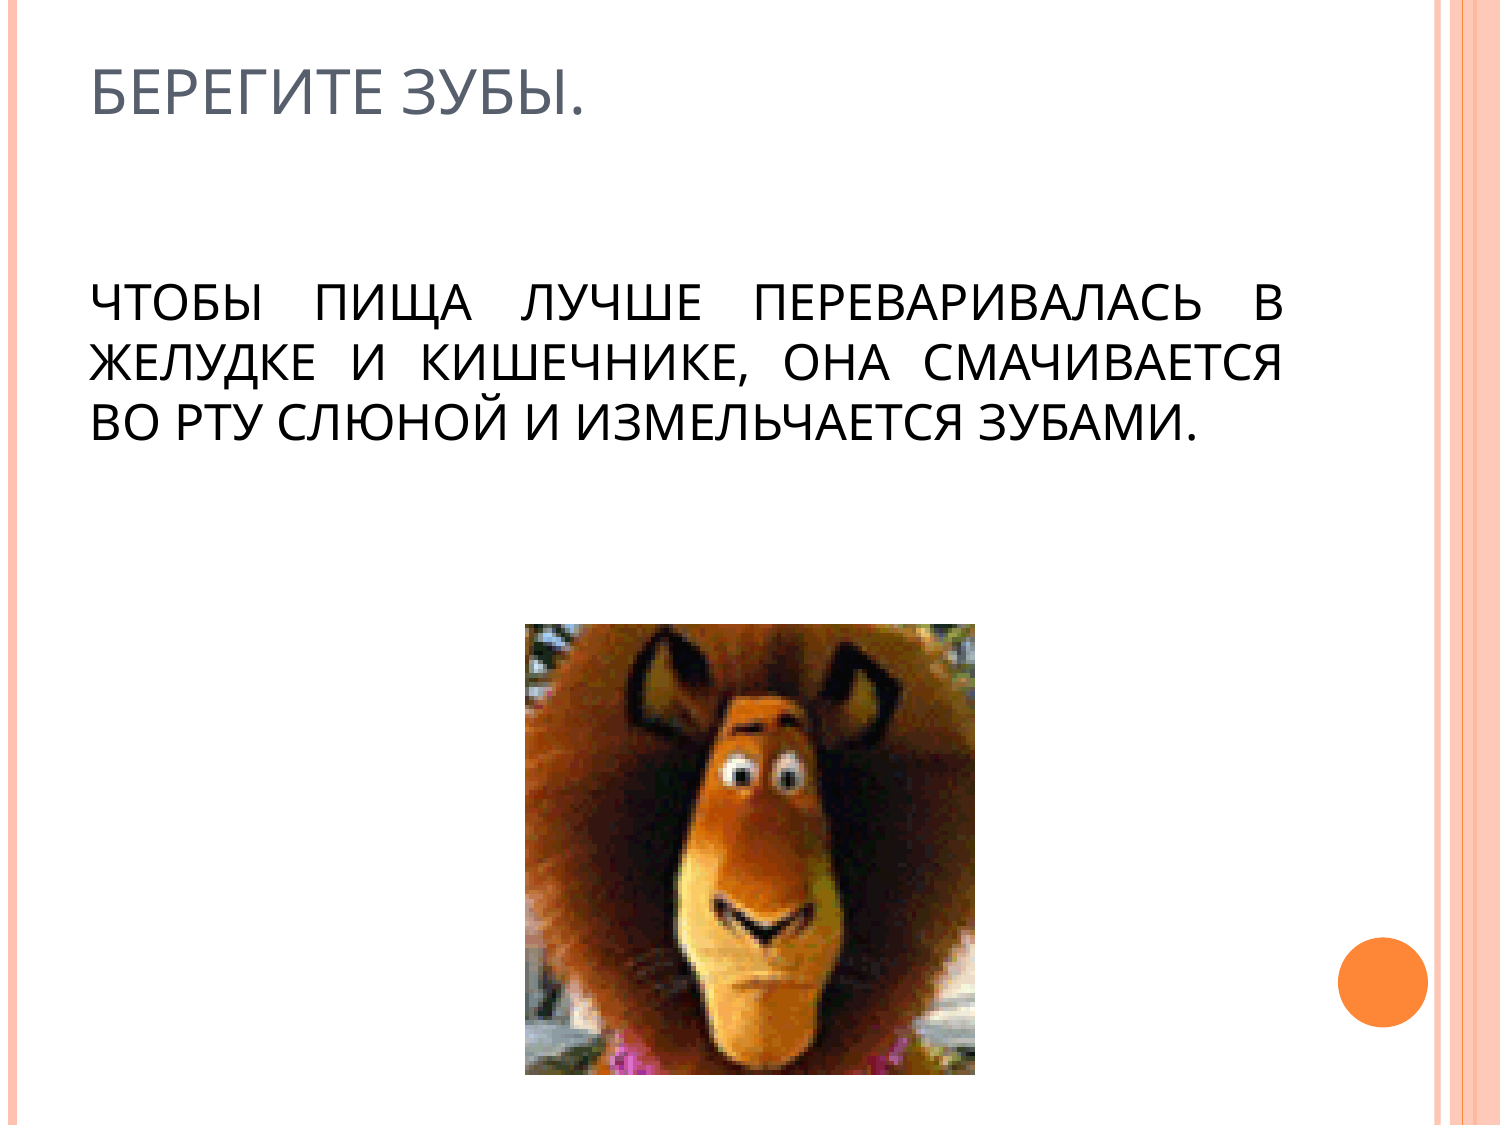

# БЕРЕГИТЕ ЗУБЫ.
ЧТОБЫ ПИЩА ЛУЧШЕ ПЕРЕВАРИВАЛАСЬ В ЖЕЛУДКЕ И КИШЕЧНИКЕ, ОНА СМАЧИВАЕТСЯ ВО РТУ СЛЮНОЙ И ИЗМЕЛЬЧАЕТСЯ ЗУБАМИ.